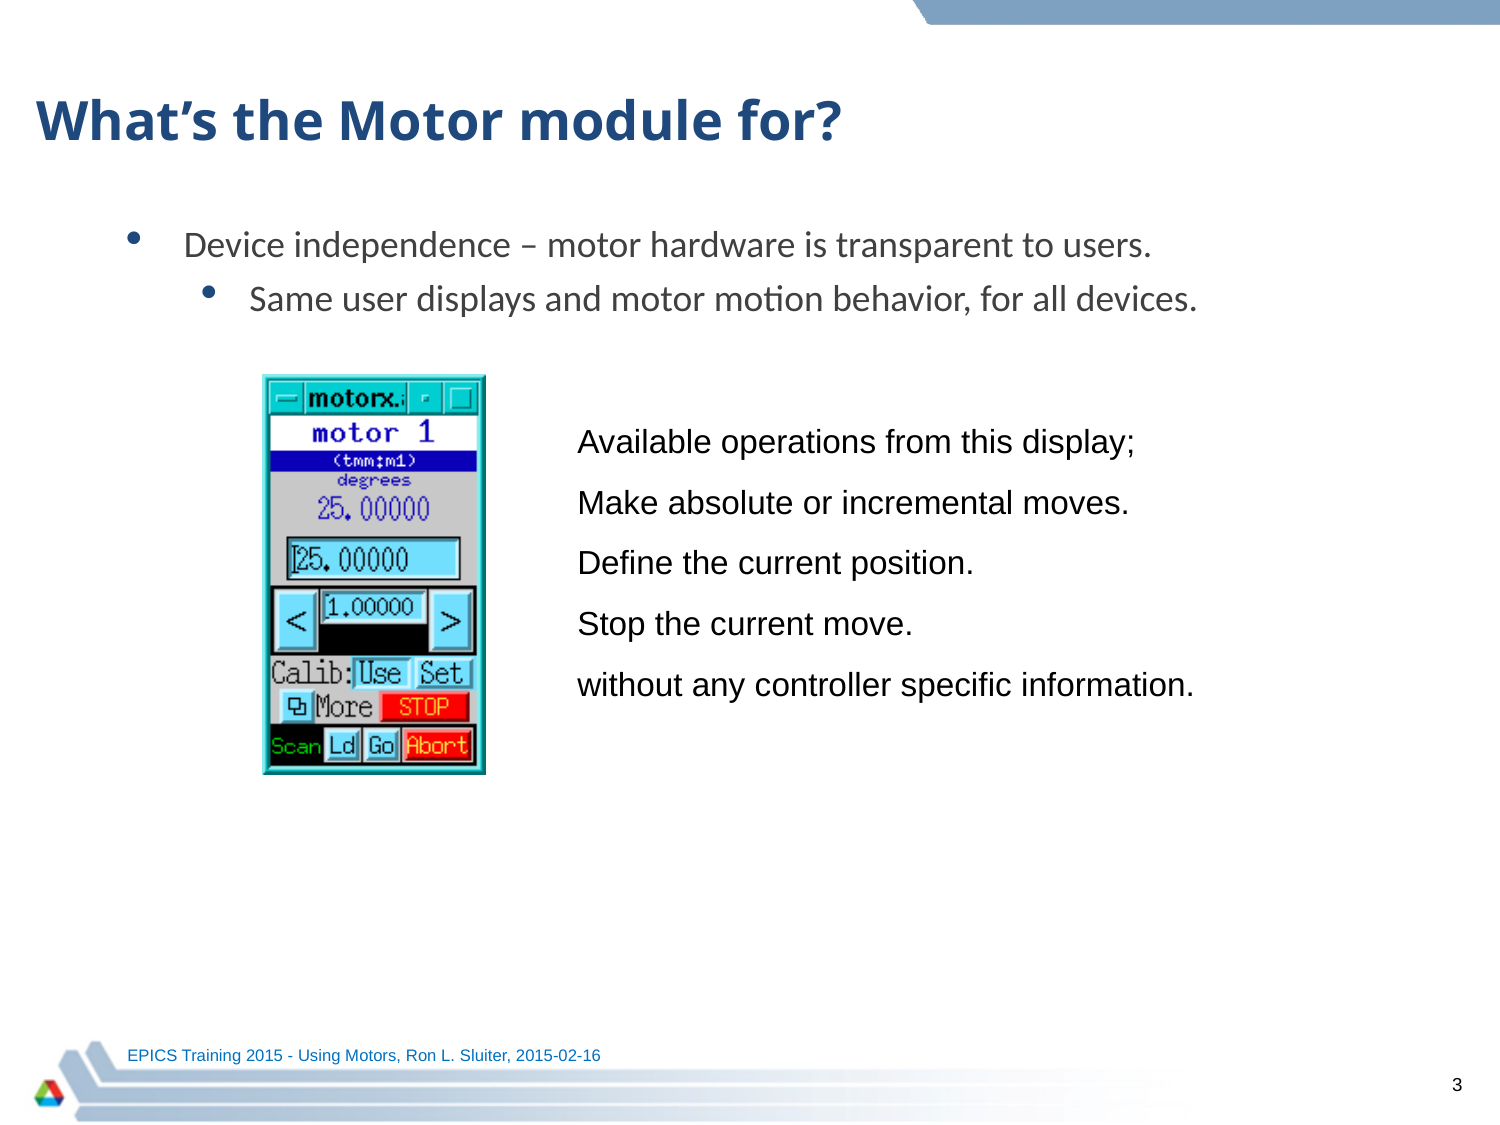

# What’s the Motor module for?
Device independence – motor hardware is transparent to users.
Same user displays and motor motion behavior, for all devices.
Available operations from this display;
Make absolute or incremental moves.
Define the current position.
Stop the current move.
without any controller specific information.